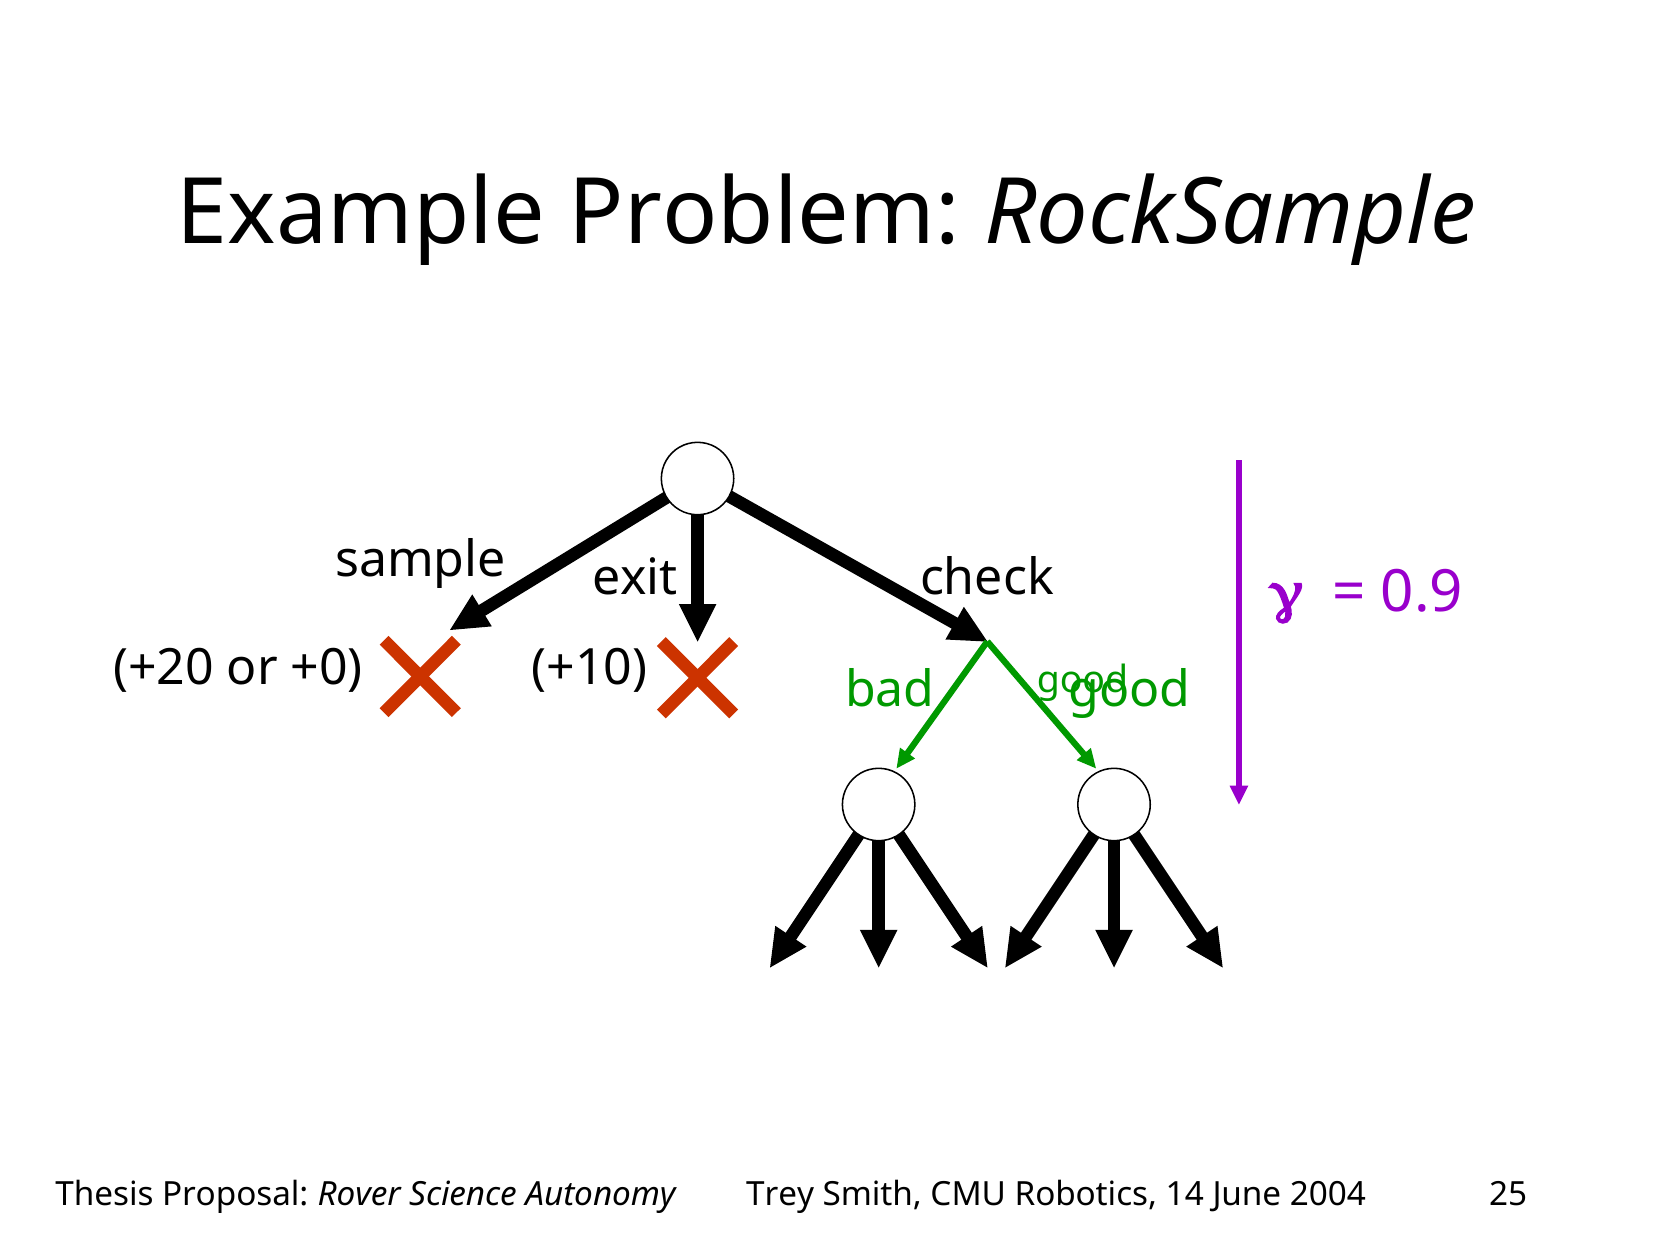

# Example Problem: RockSample
sample
exit
check
= 0.9
(+20 or +0)
(+10)
bad
good
good